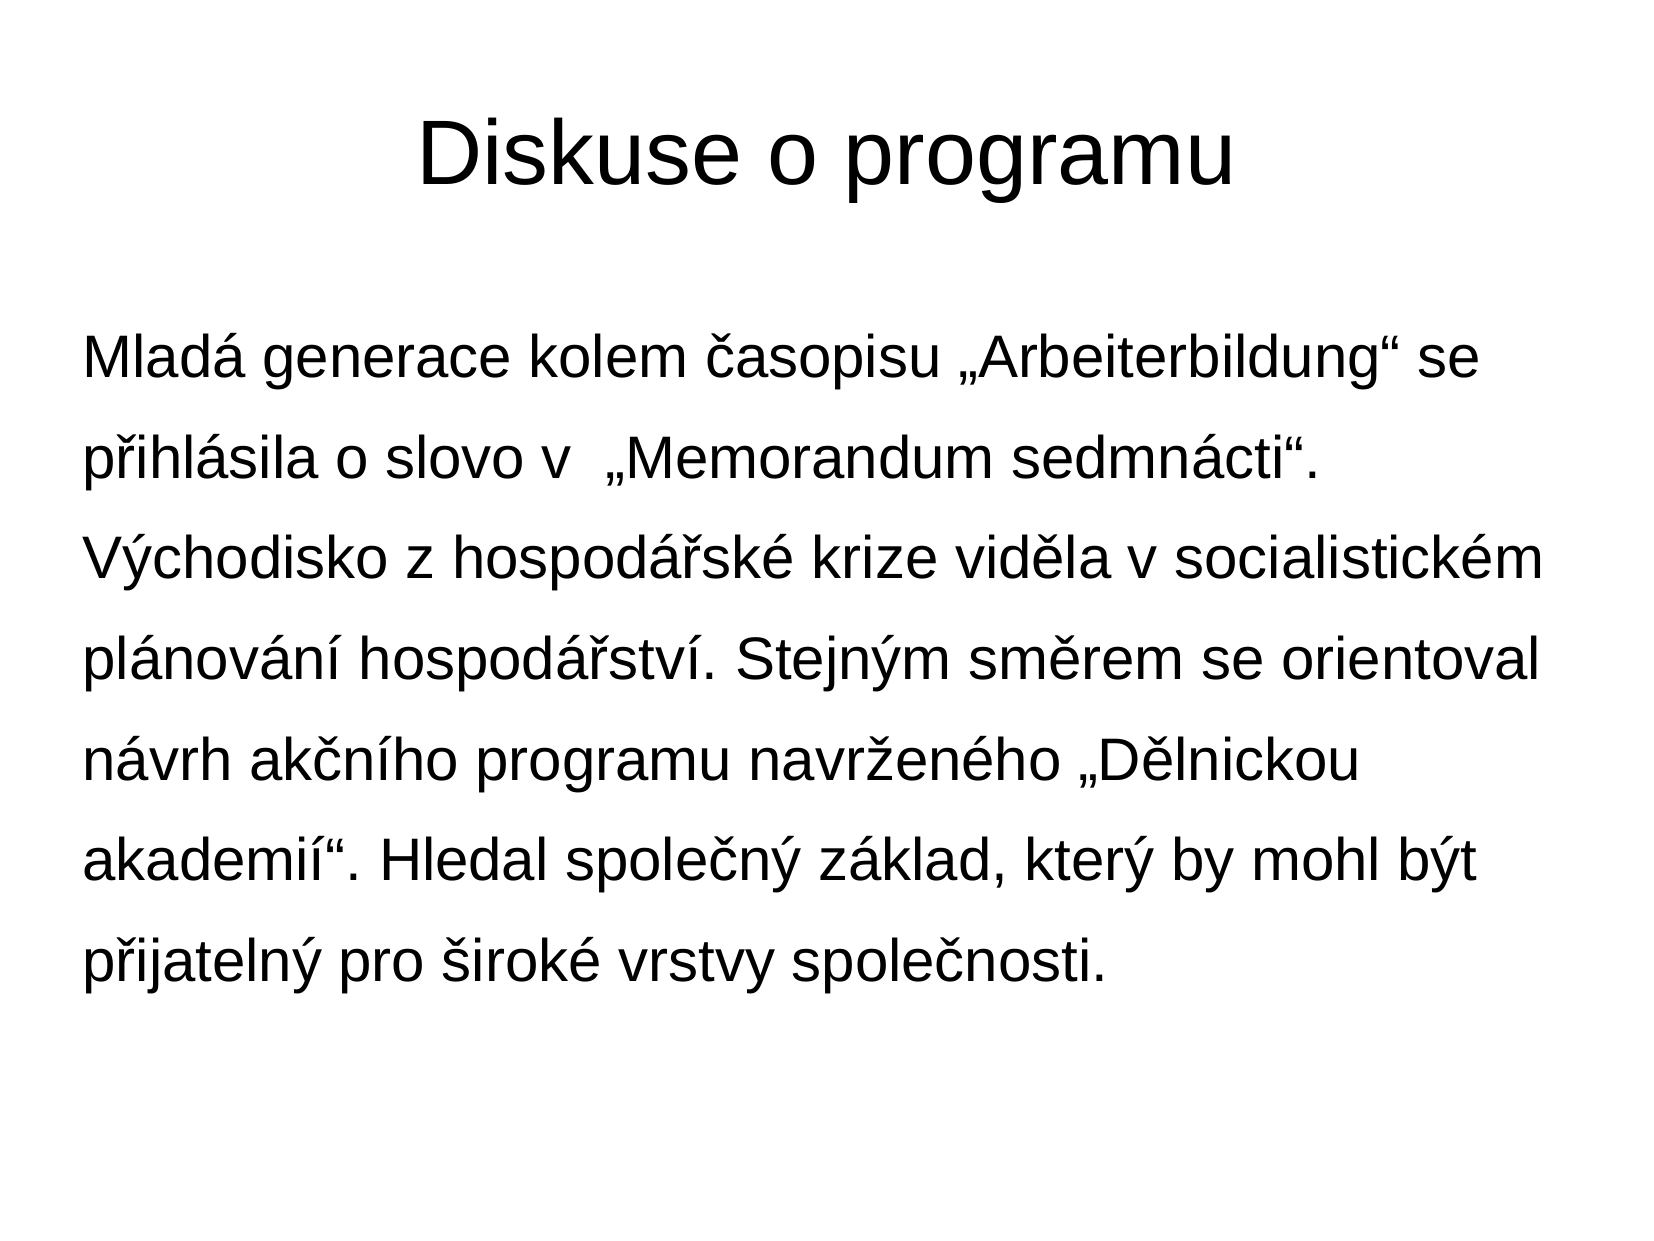

# Diskuse o programu
Mladá generace kolem časopisu „Arbeiterbildung“ se přihlásila o slovo v „Memorandum sedmnácti“. Východisko z hospodářské krize viděla v socialistickém plánování hospodářství. Stejným směrem se orientoval návrh akčního programu navrženého „Dělnickou akademií“. Hledal společný základ, který by mohl být přijatelný pro široké vrstvy společnosti.